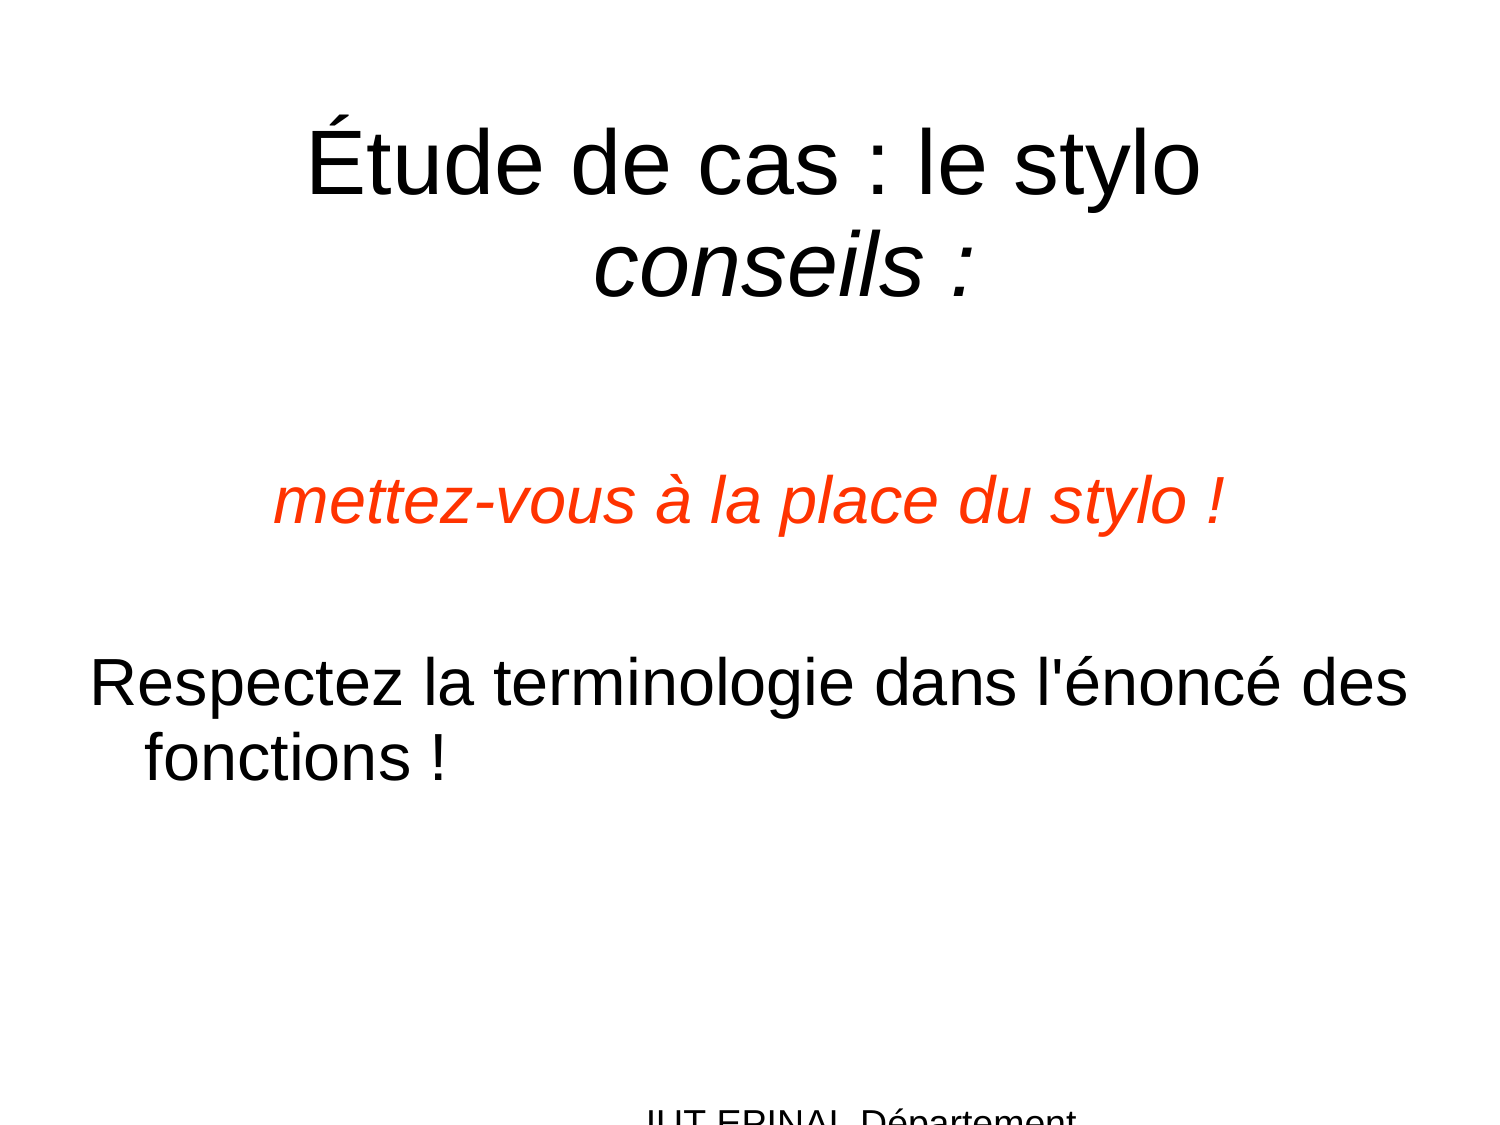

# Étude de cas : le stylo conseils :
mettez-vous à la place du stylo !
Respectez la terminologie dans l'énoncé des fonctions !